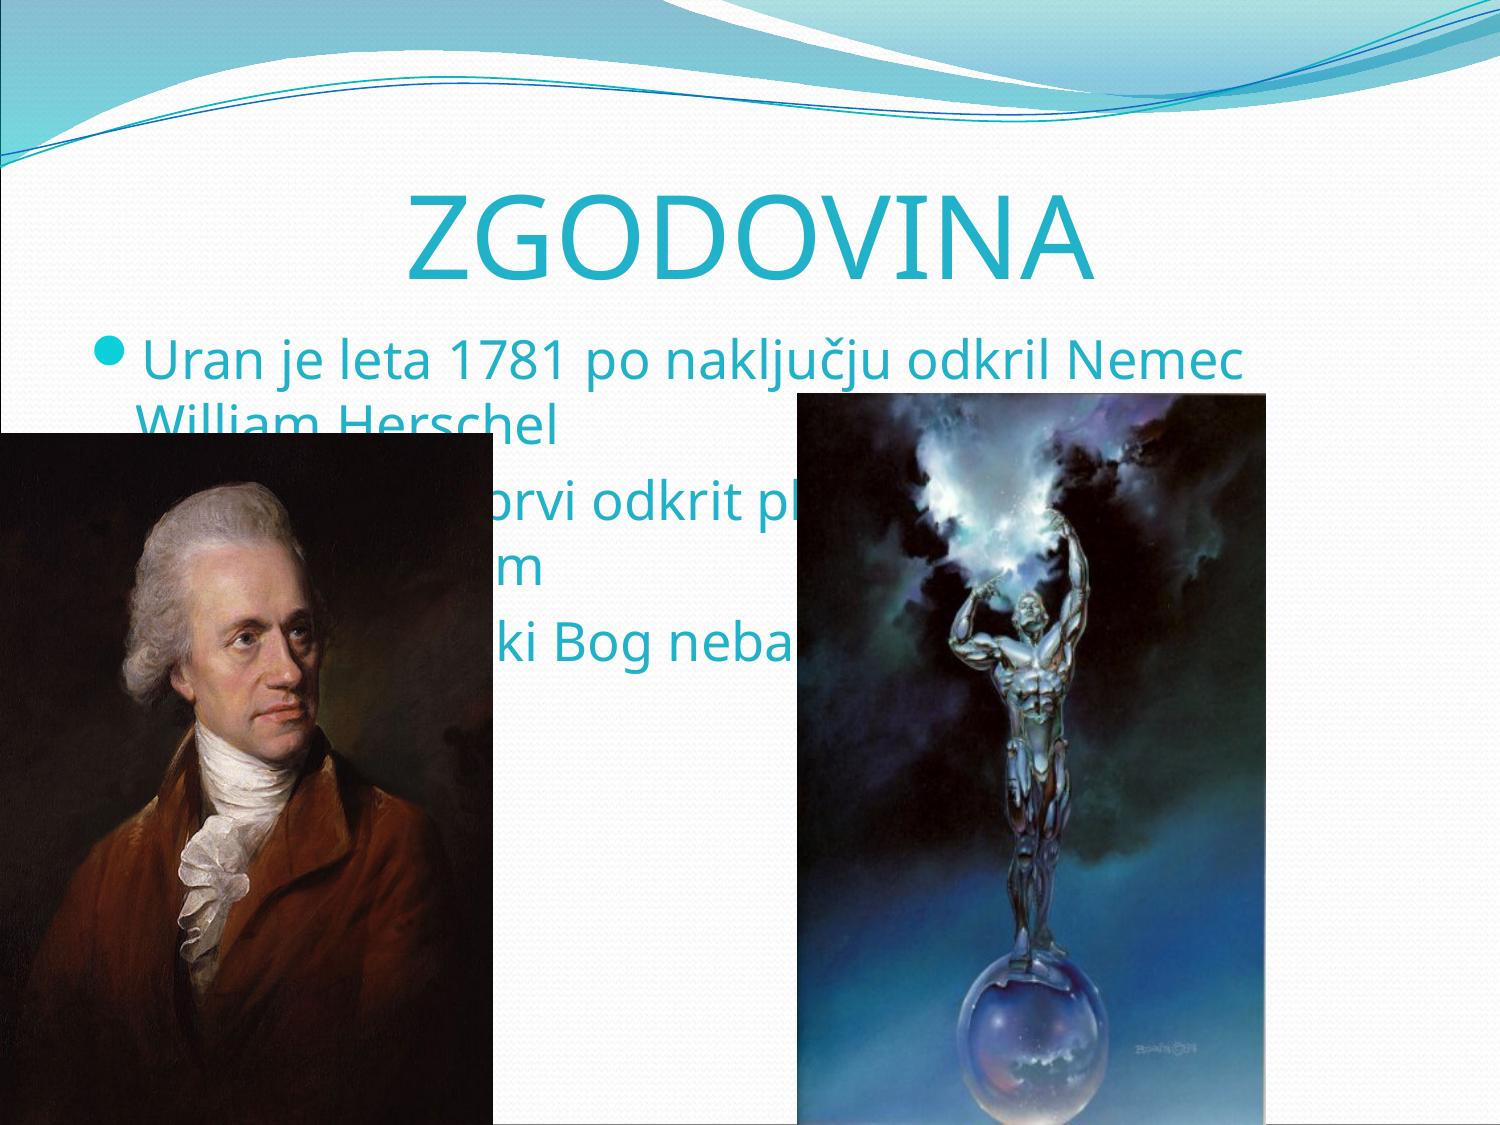

# ZGODOVINA
Uran je leta 1781 po naključju odkril Nemec William Herschel
Uran velja za prvi odkrit planet, ki ni viden s prostim očesom
Uran je bil grški Bog neba